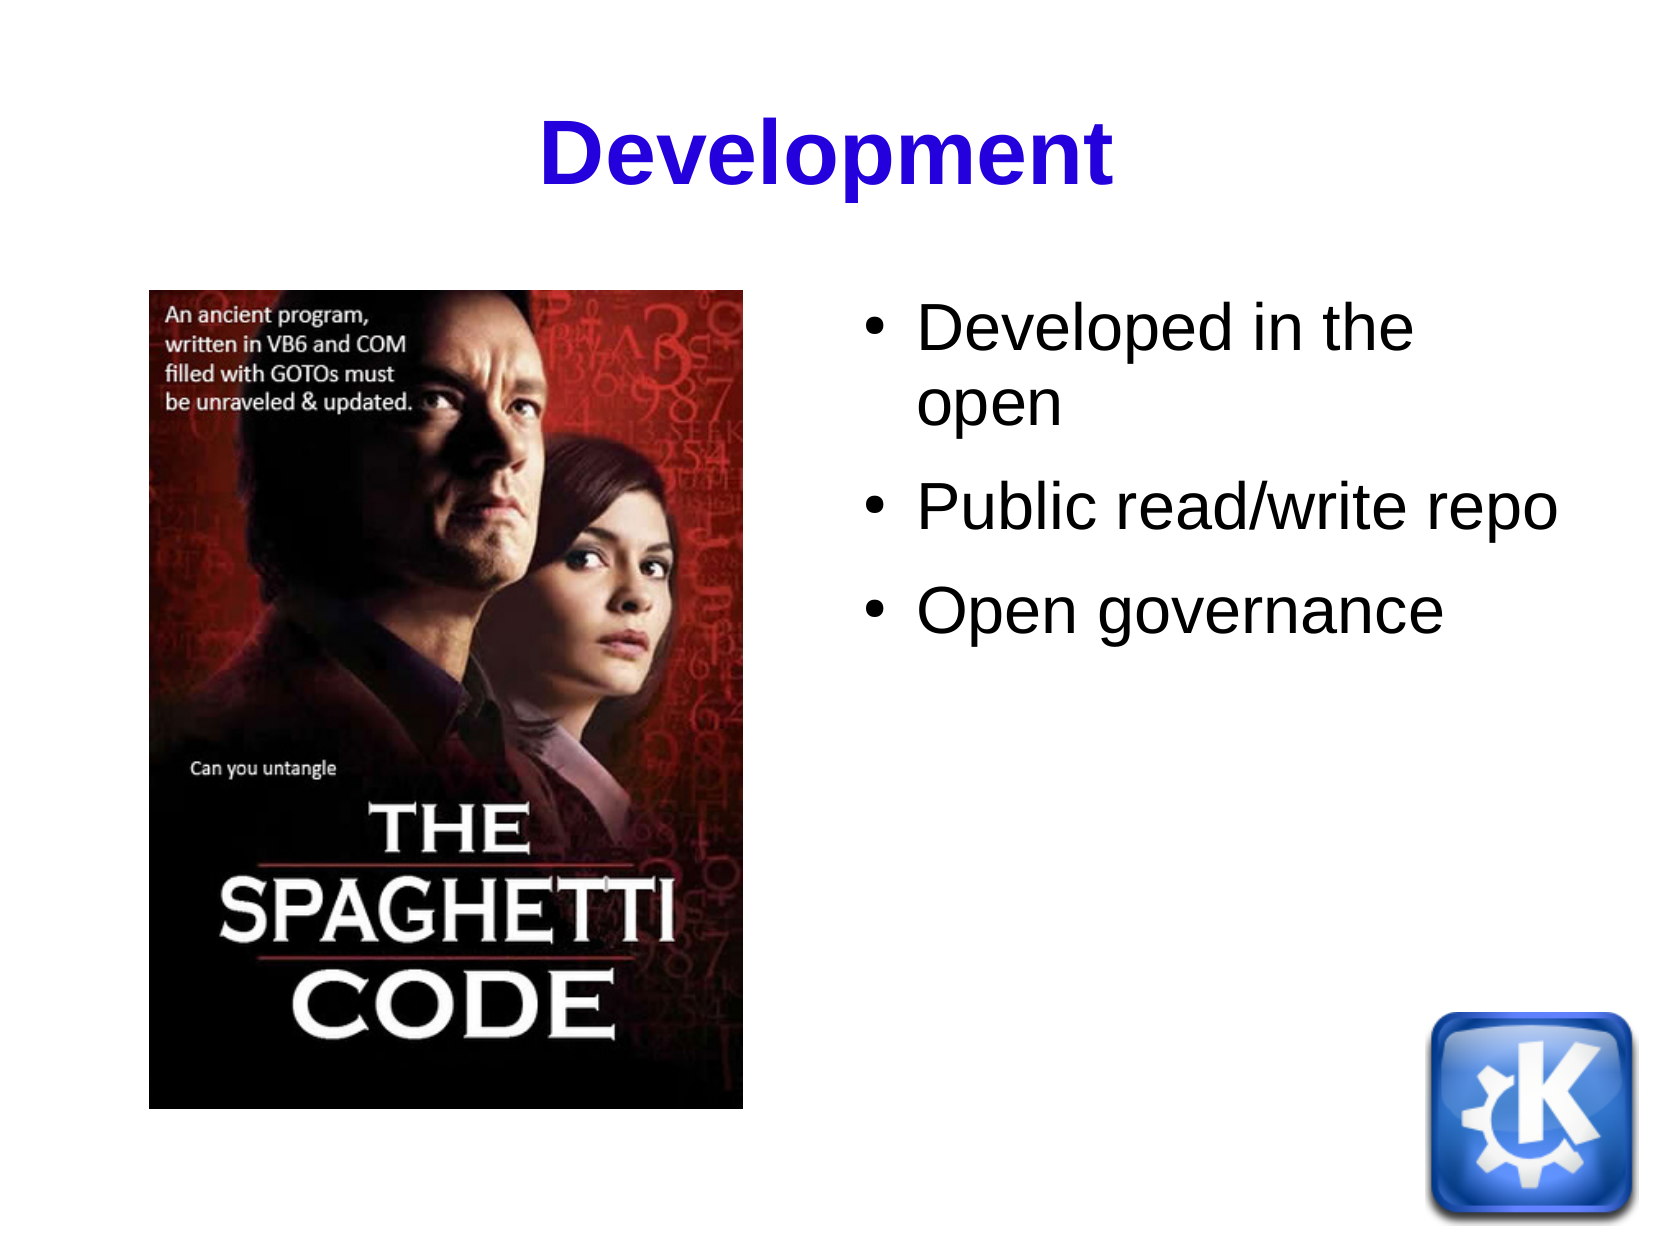

# Development
Developed in the open
Public read/write repo
Open governance